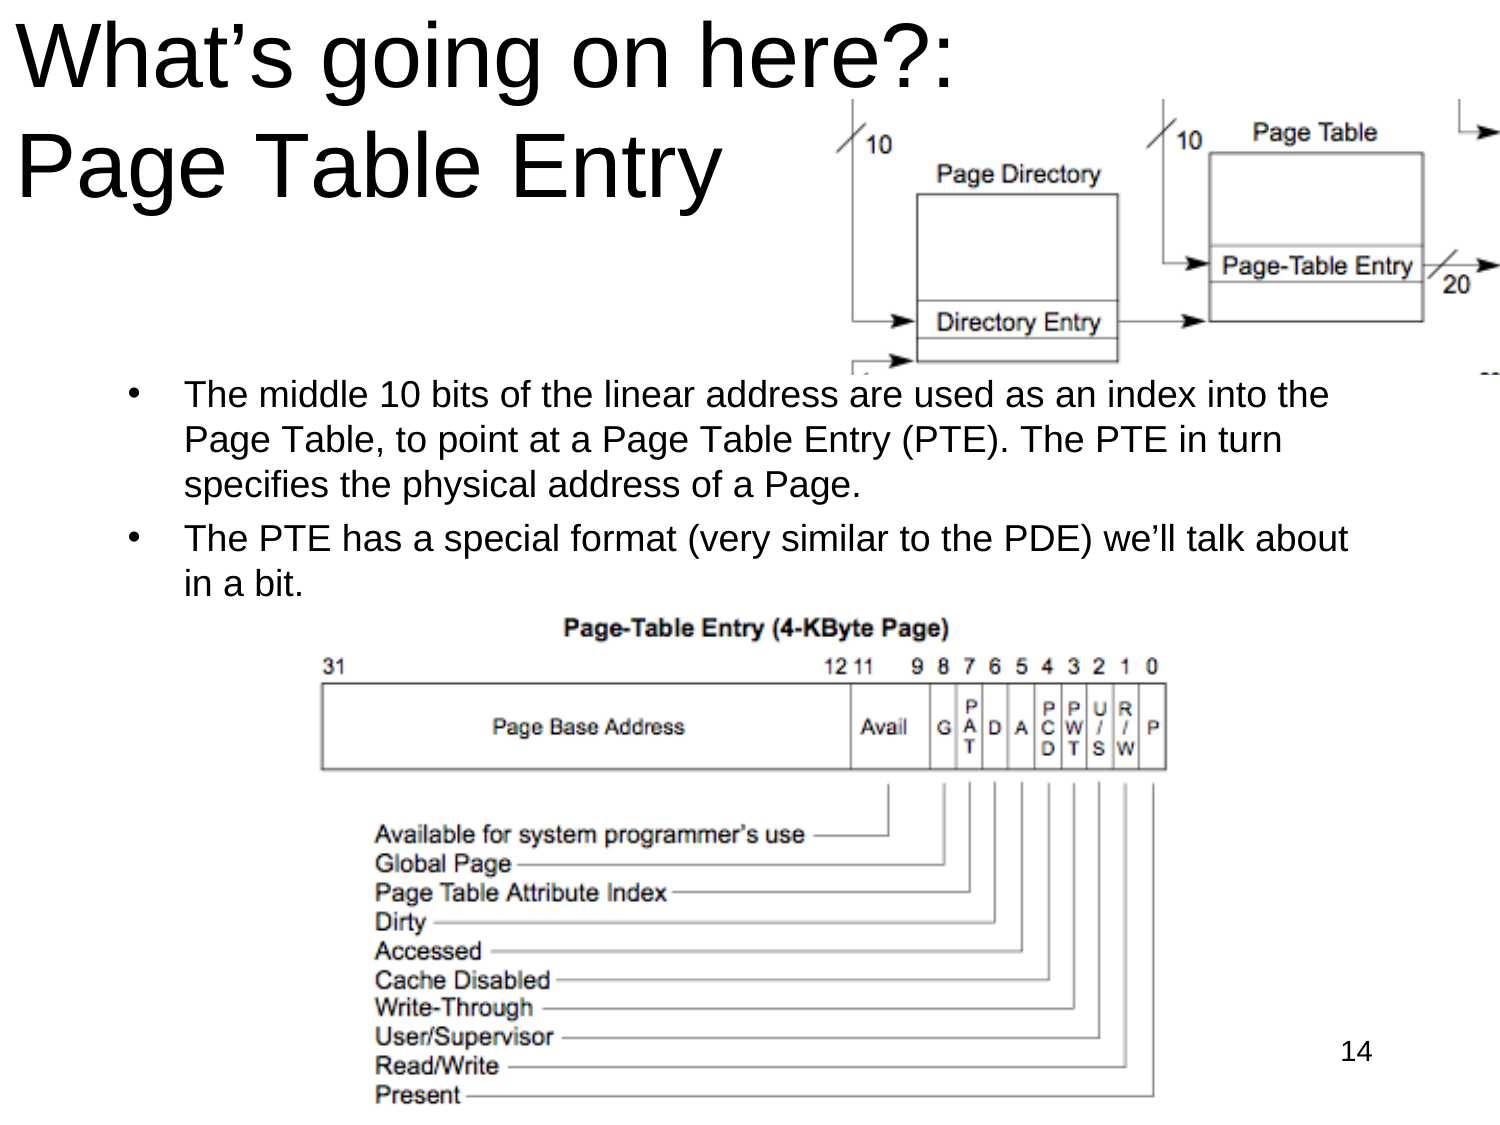

# What’s going on here?: Page Table Entry
The middle 10 bits of the linear address are used as an index into the Page Table, to point at a Page Table Entry (PTE). The PTE in turn specifies the physical address of a Page.
The PTE has a special format (very similar to the PDE) we’ll talk about in a bit.